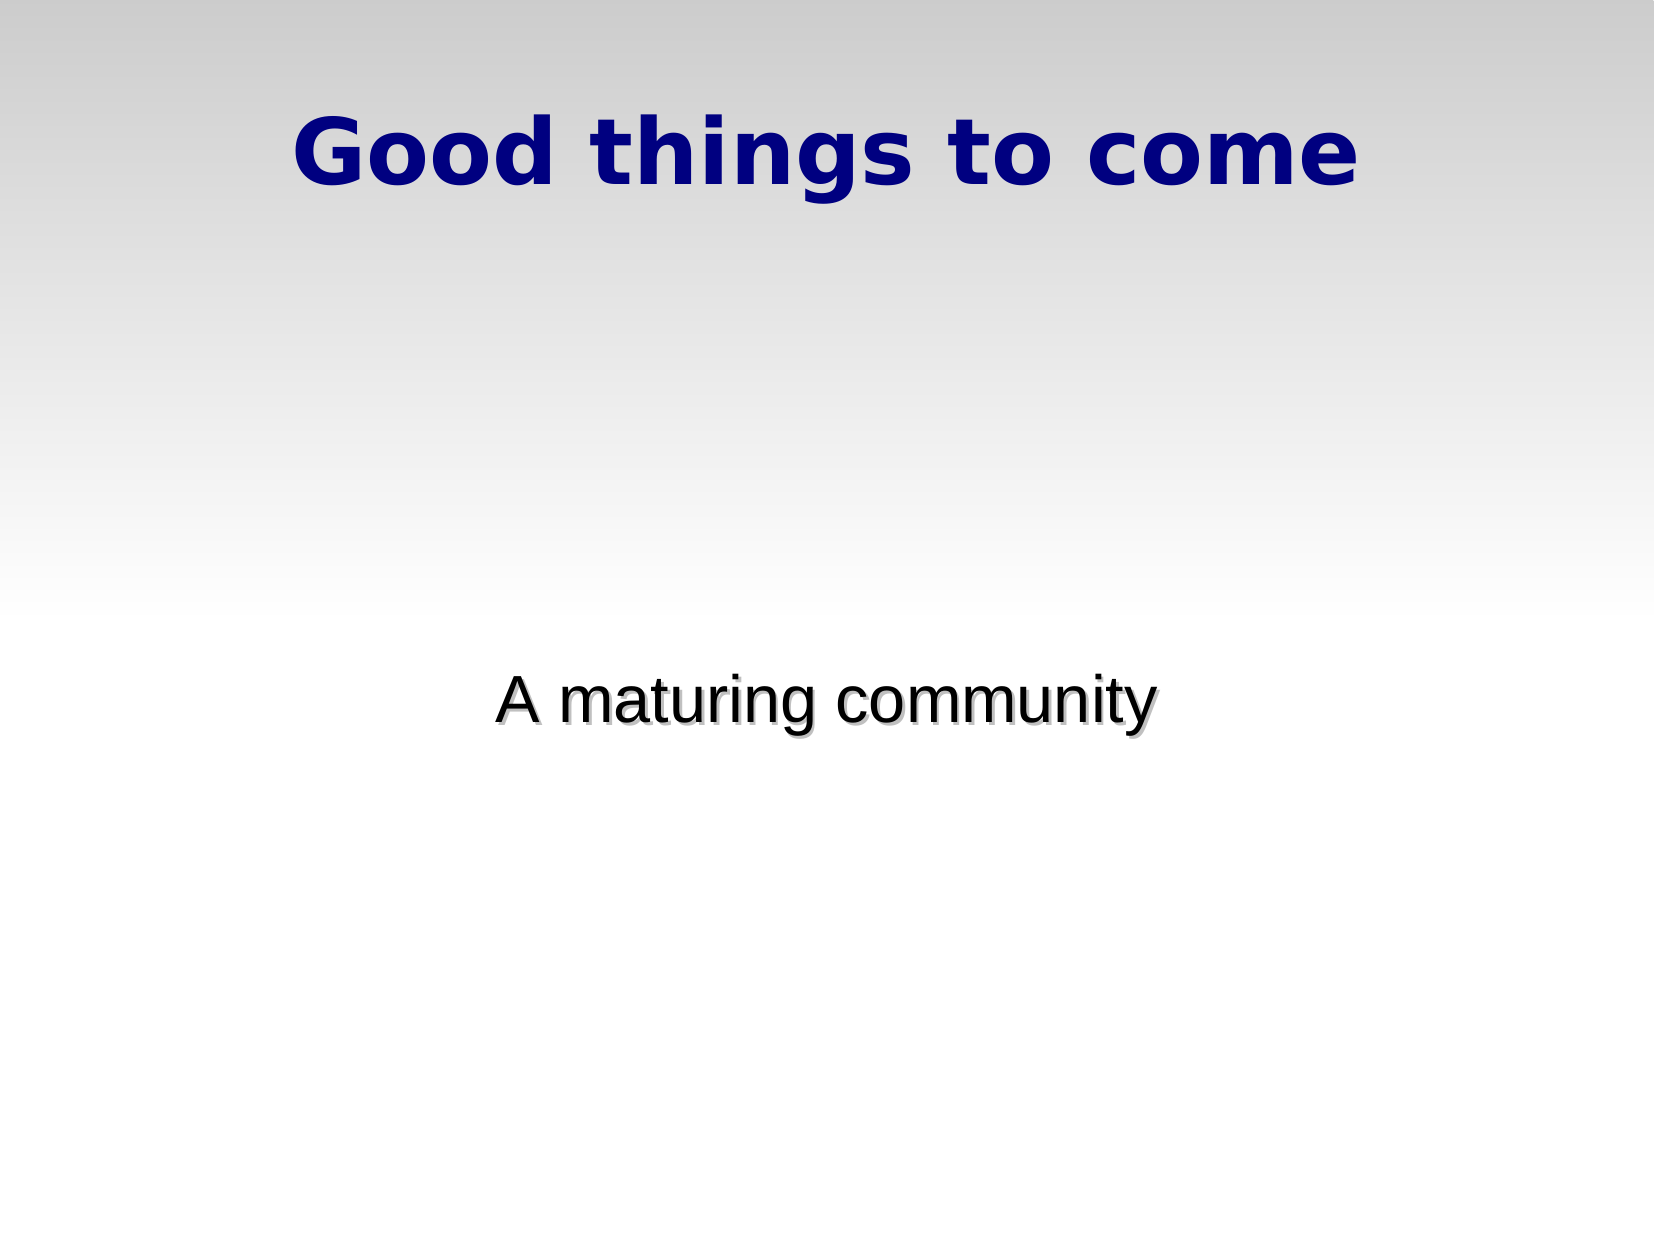

# Good things to come
A maturing community